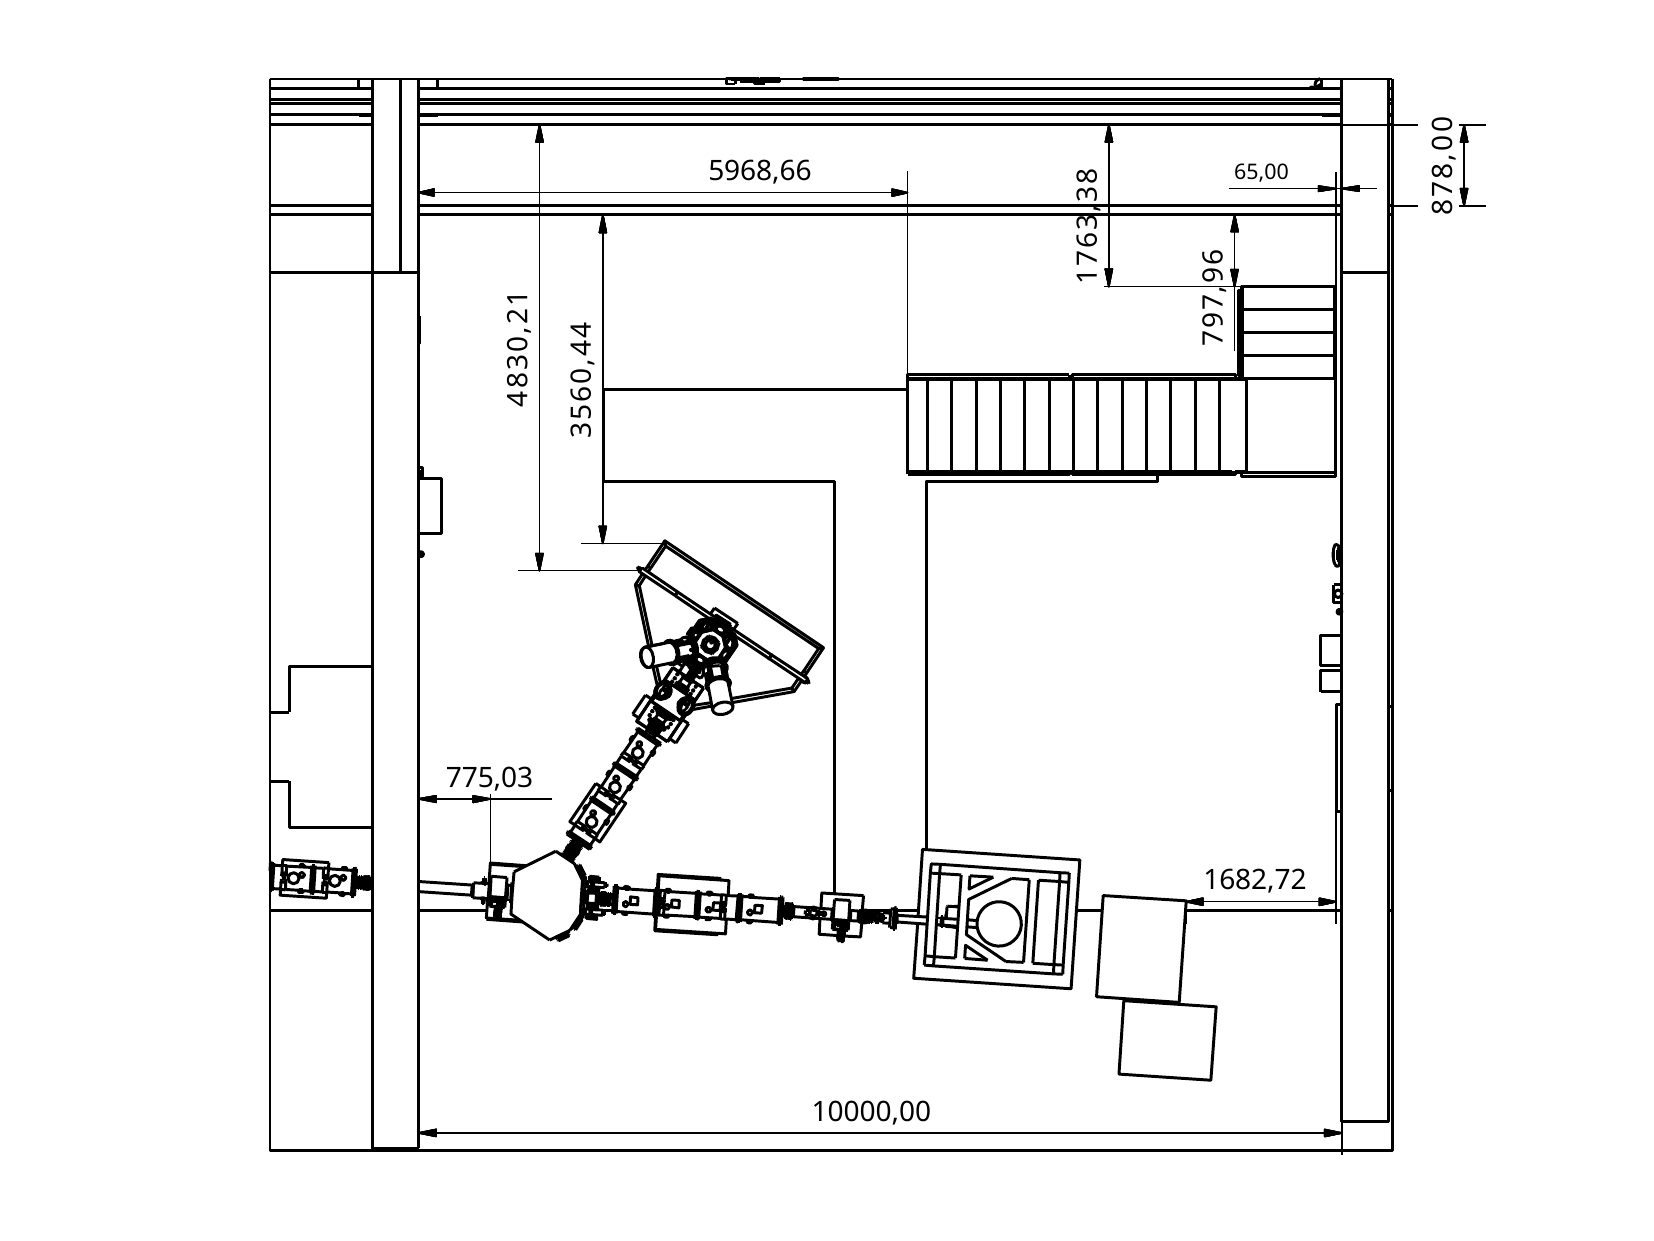

0
0
,
8
5968,66
8
65,00
7
3
8
,
3
6
6
7
9
1
,
1
7
2
9
4
,
7
0
4
3
,
0
8
6
4
5
3
775,03
1682,72
10000,00